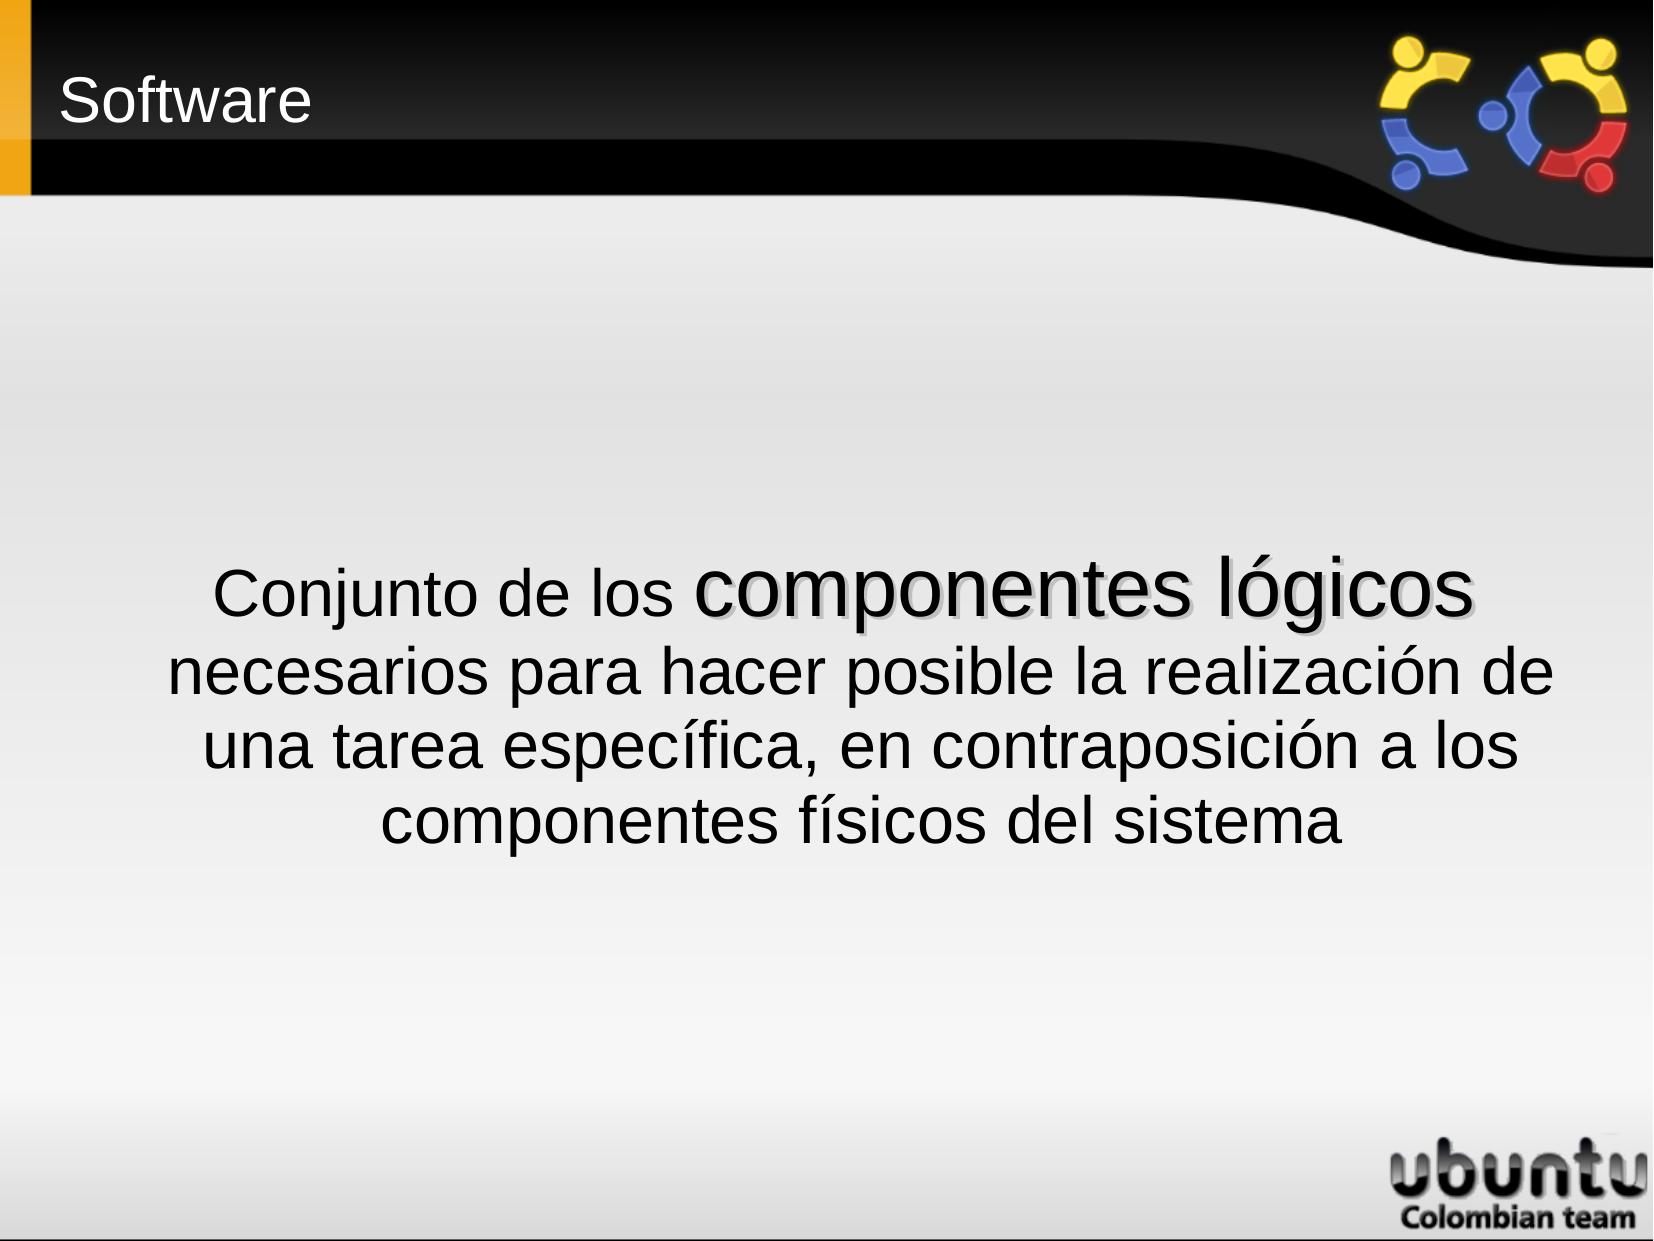

# Software
Conjunto de los componentes lógicos necesarios para hacer posible la realización de una tarea específica, en contraposición a los componentes físicos del sistema